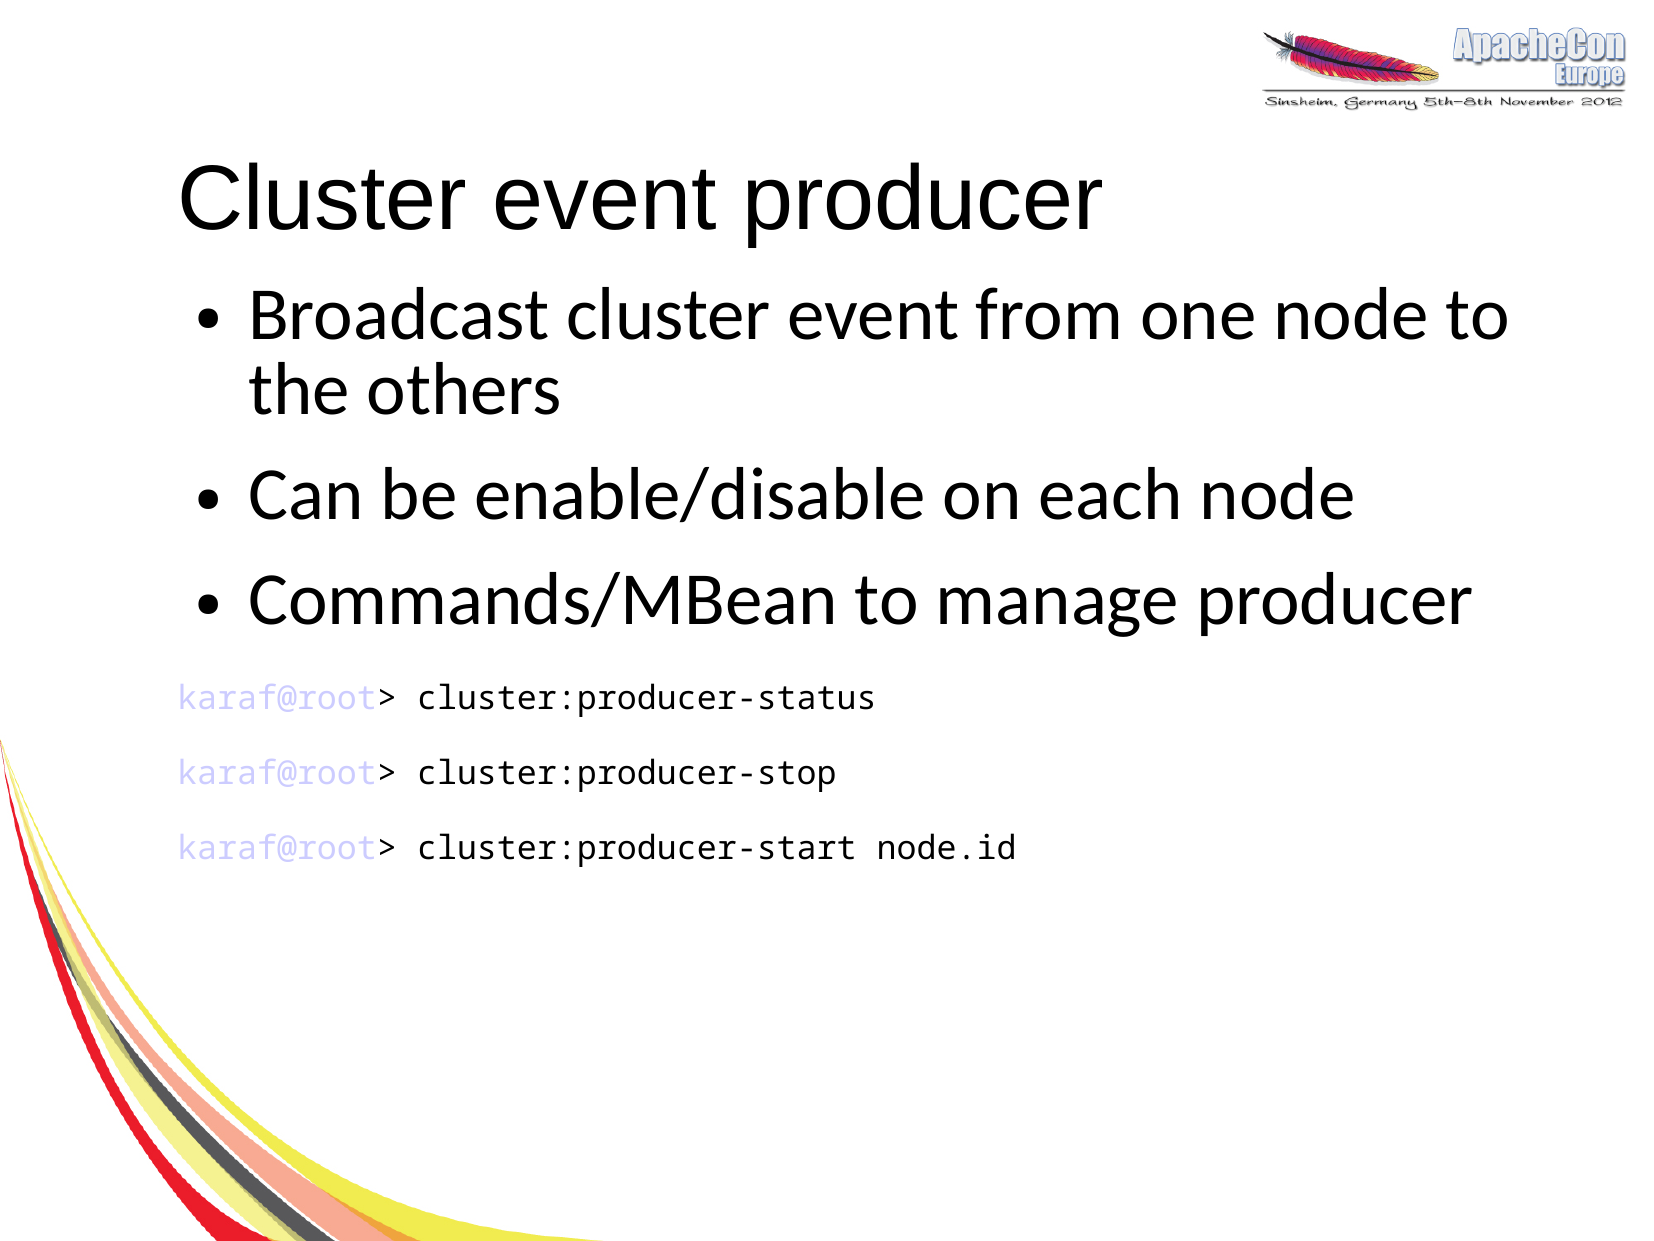

# Cluster event producer
Broadcast cluster event from one node to the others
Can be enable/disable on each node
Commands/MBean to manage producer
karaf@root> cluster:producer-status
karaf@root> cluster:producer-stop
karaf@root> cluster:producer-start node.id